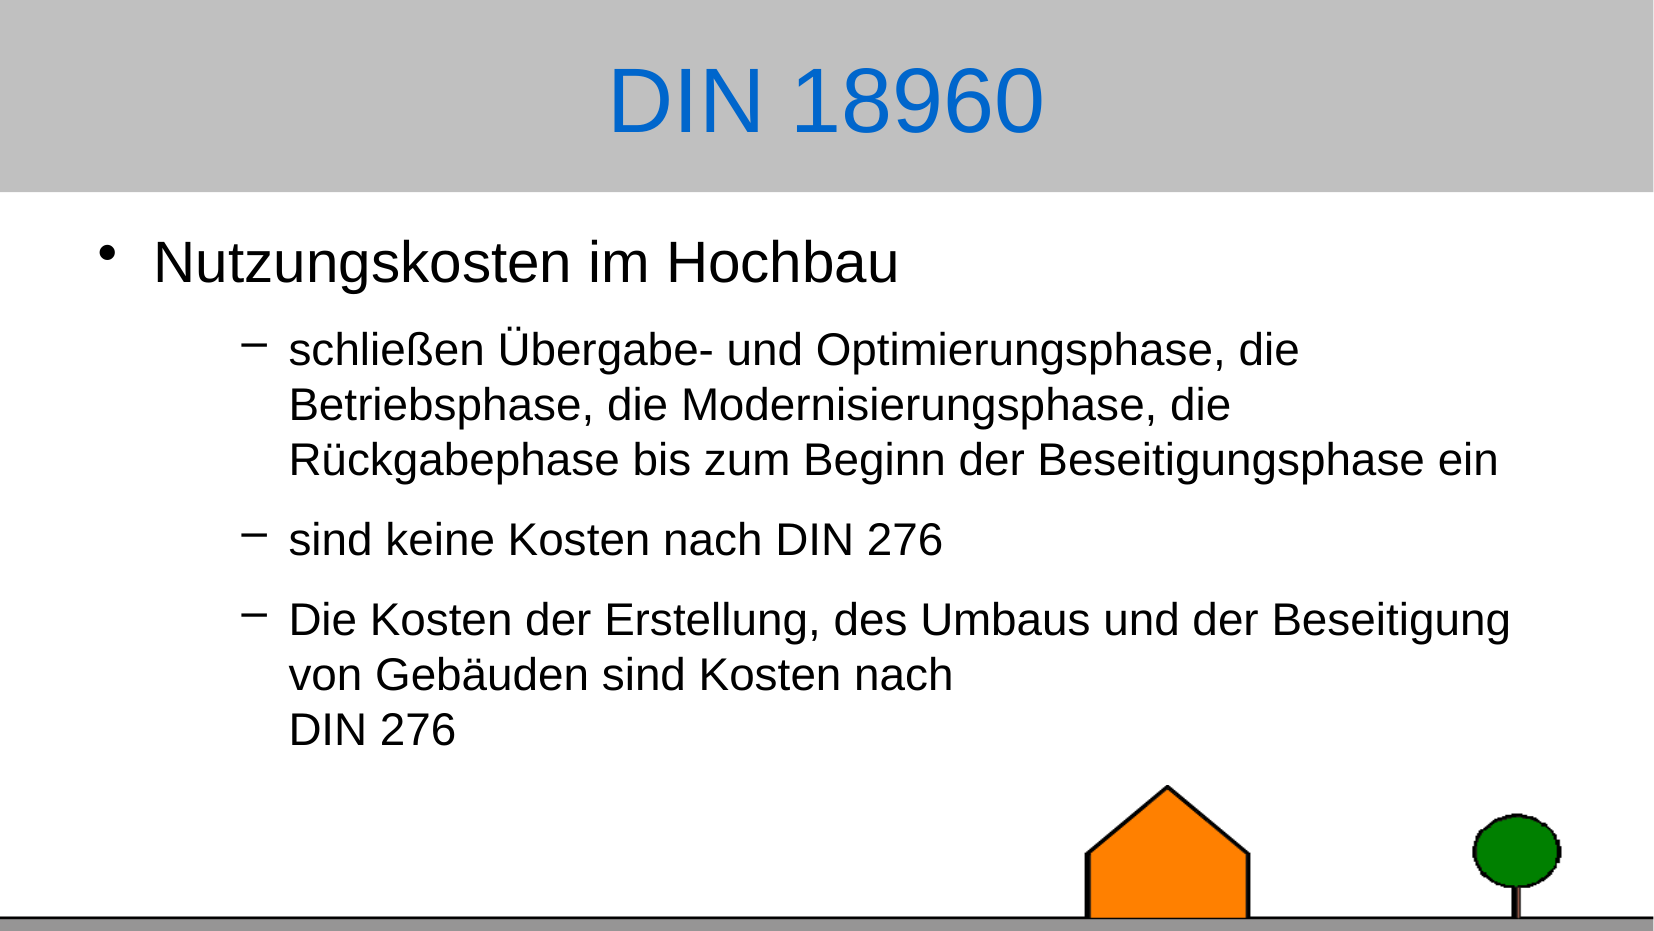

# DIN 18960
Nutzungskosten im Hochbau
schließen Übergabe- und Optimierungsphase, die Betriebsphase, die Modernisierungsphase, die Rückgabephase bis zum Beginn der Beseitigungsphase ein
sind keine Kosten nach DIN 276
Die Kosten der Erstellung, des Umbaus und der Beseitigung von Gebäuden sind Kosten nach
DIN 276